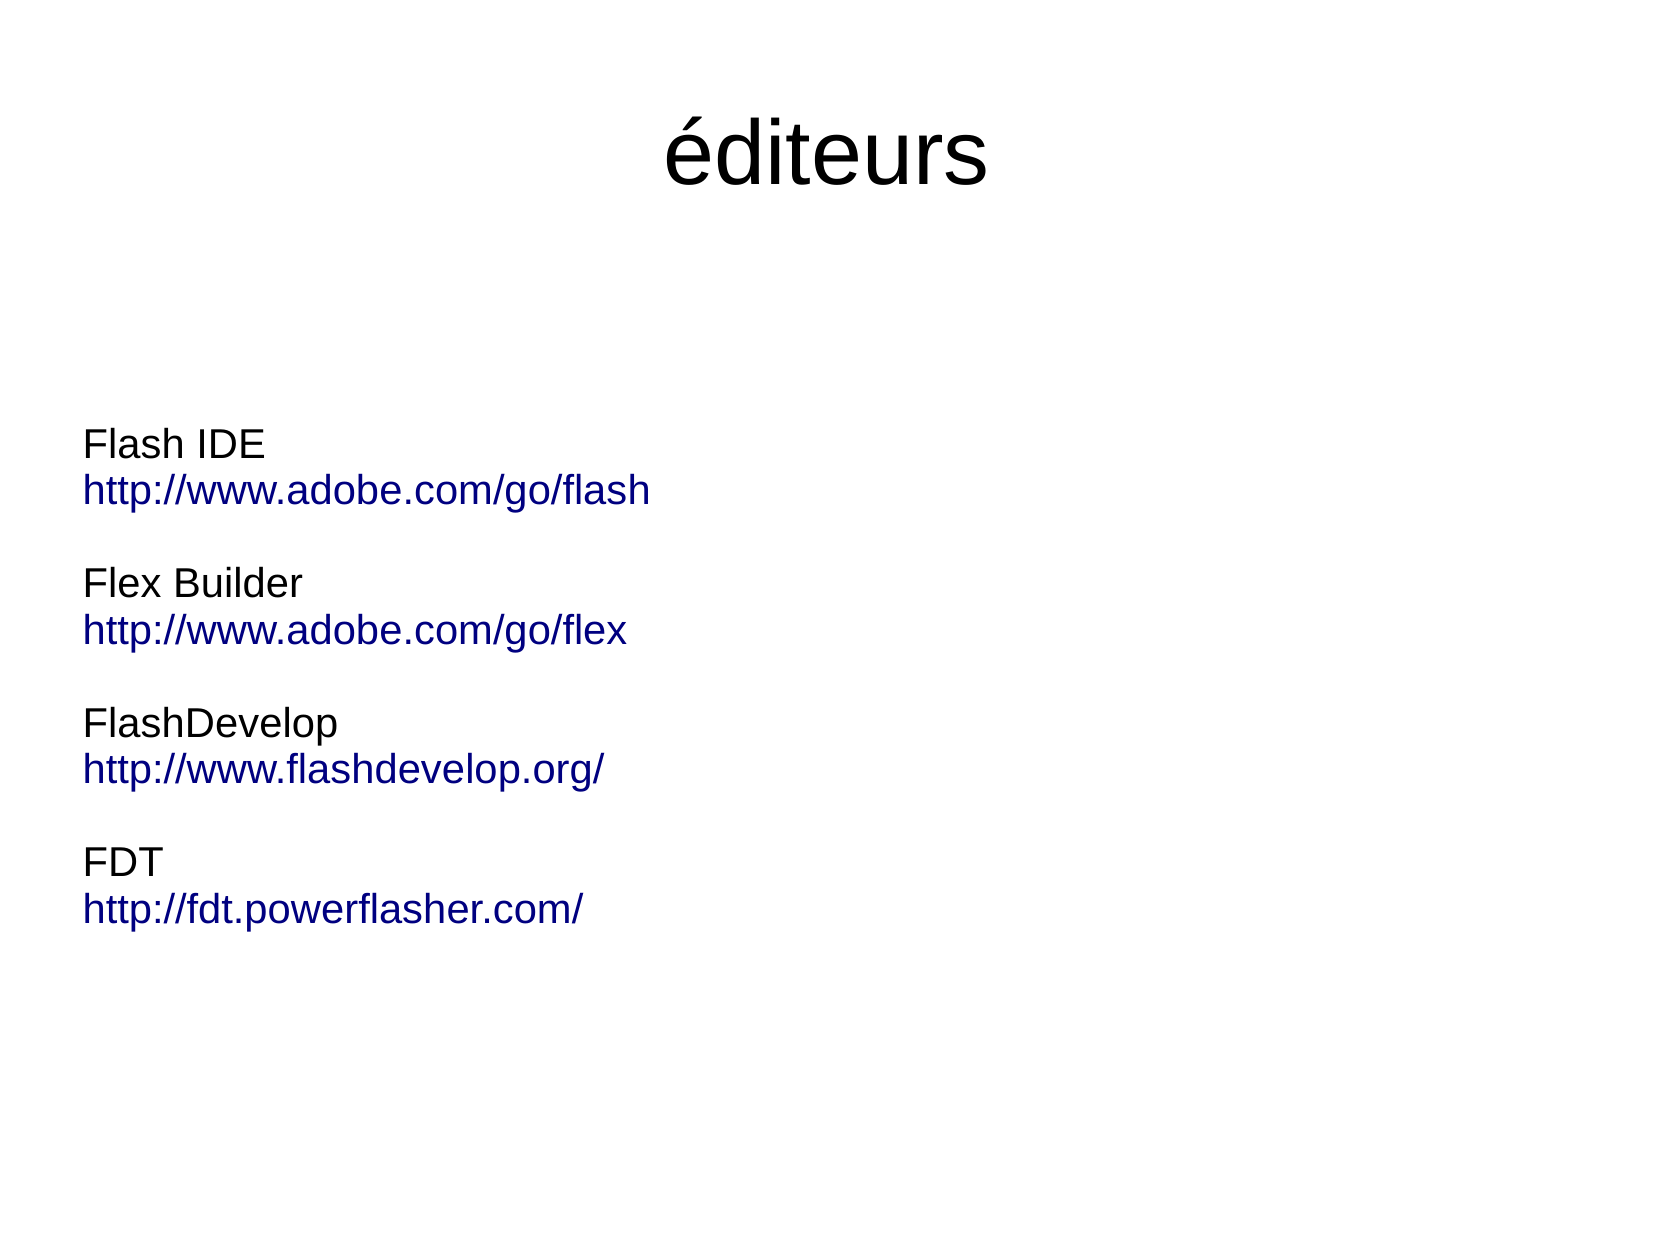

# éditeurs
Flash IDE
http://www.adobe.com/go/flash
Flex Builder
http://www.adobe.com/go/flex
FlashDevelop
http://www.flashdevelop.org/
FDT
http://fdt.powerflasher.com/